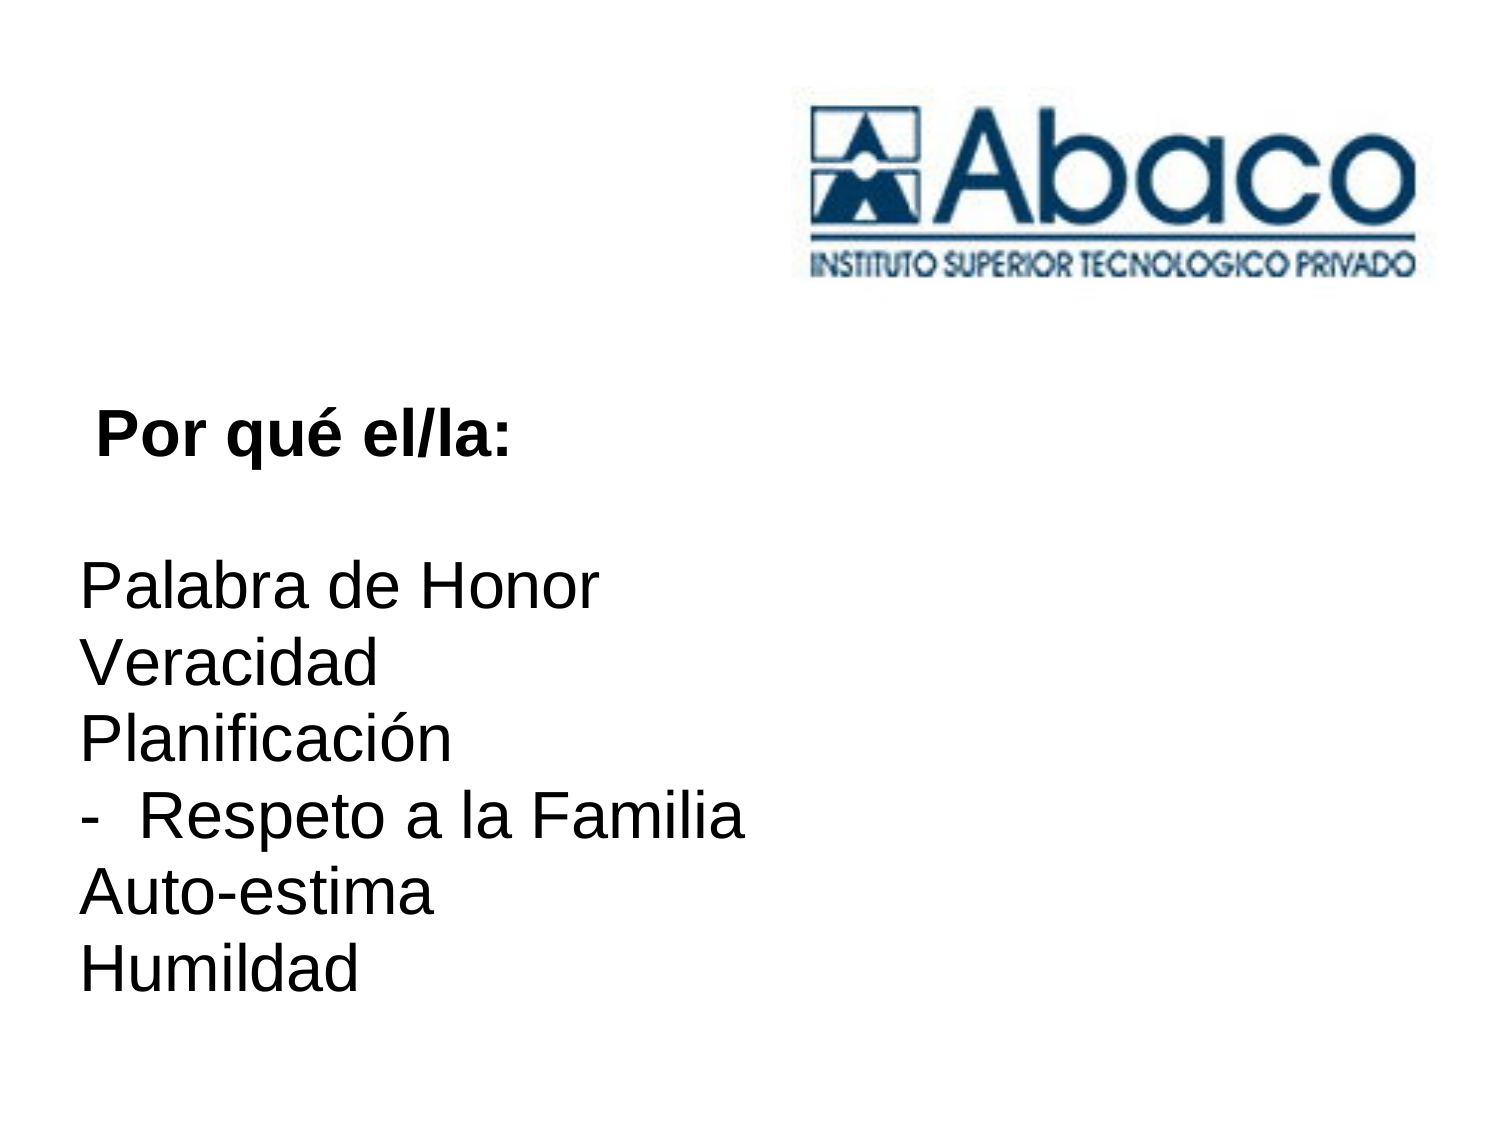

# Por qué el/la:
Palabra de Honor
Veracidad
Planificación
- Respeto a la Familia
Auto-estima
Humildad